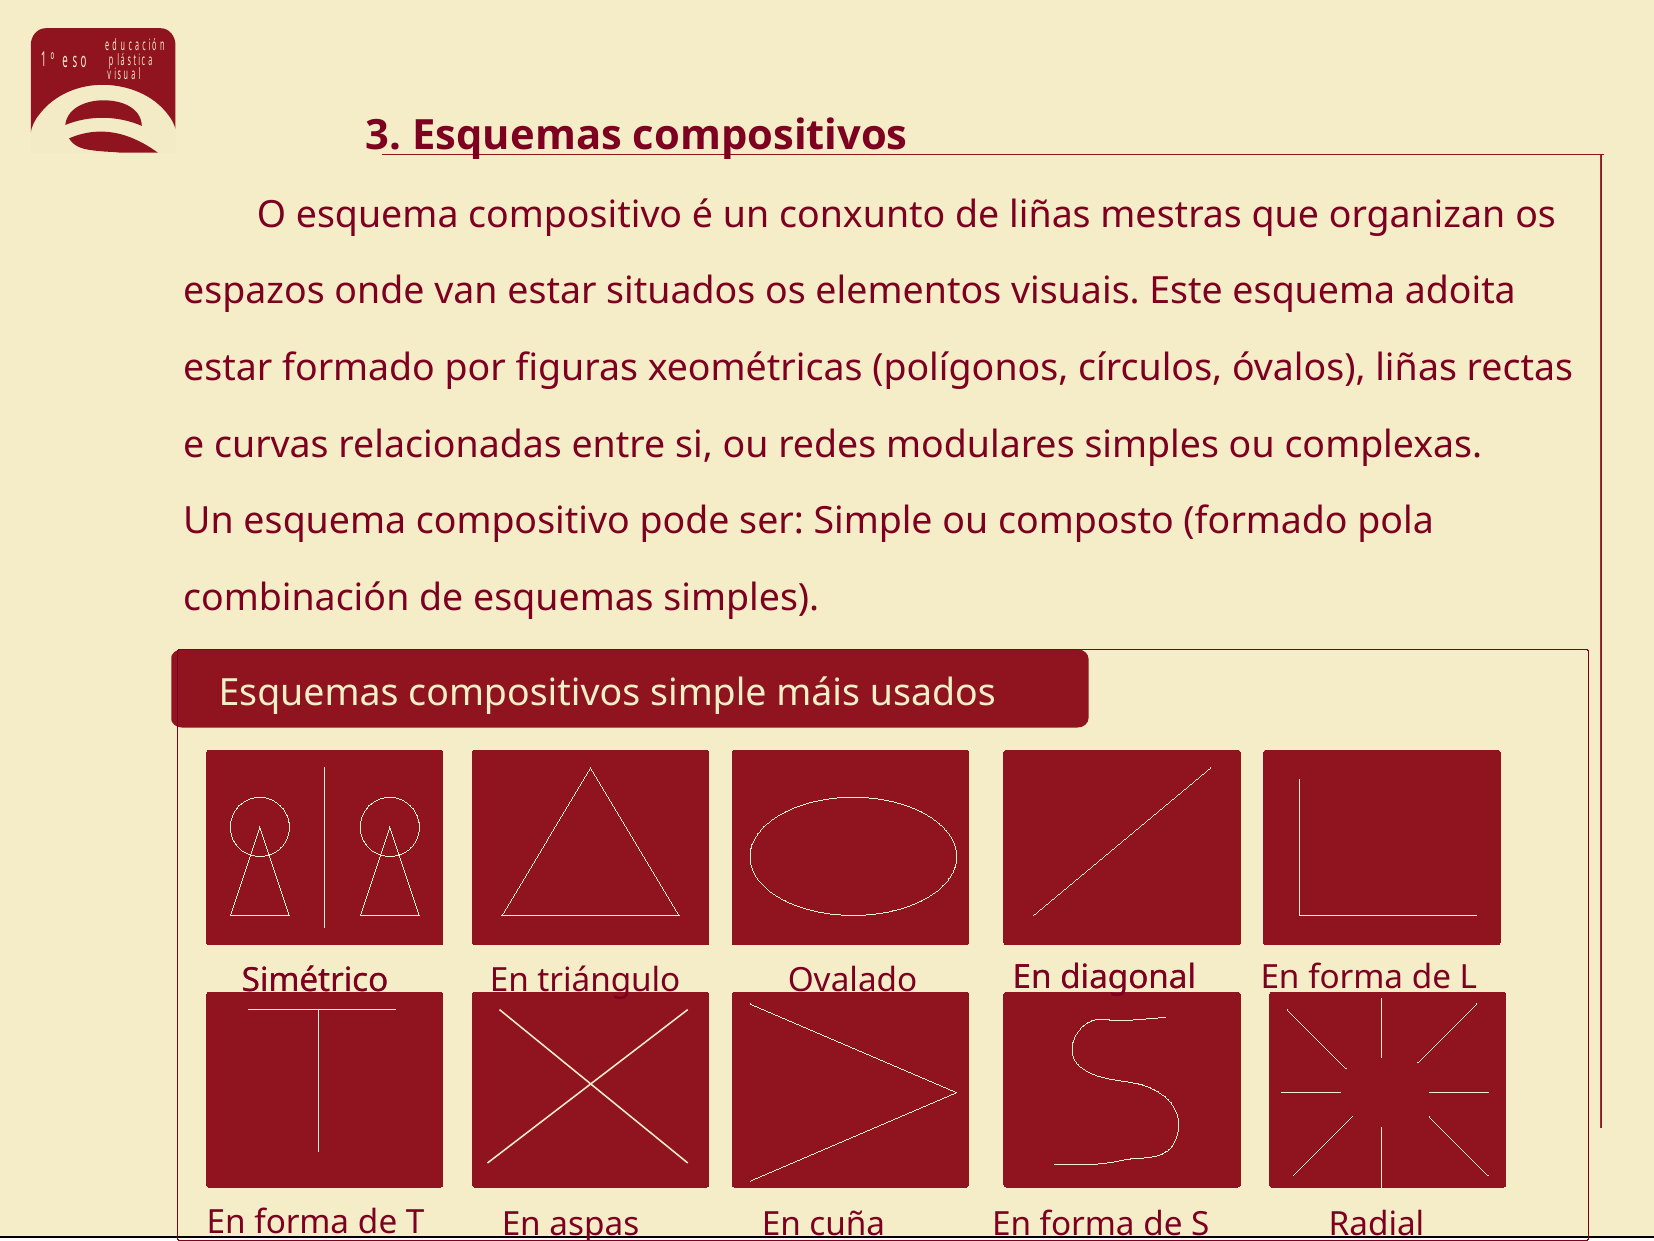

3. Esquemas compositivos
	O esquema compositivo é un conxunto de liñas mestras que organizan os espazos onde van estar situados os elementos visuais. Este esquema adoita estar formado por figuras xeométricas (polígonos, círculos, óvalos), liñas rectas e curvas relacionadas entre si, ou redes modulares simples ou complexas.
Un esquema compositivo pode ser: Simple ou composto (formado pola combinación de esquemas simples).
#
Esquemas compositivos simple máis usados
 En diagonal
 En diagonal
 En forma de L
Simétrico
Simétrico
En triángulo
 Ovalado
En forma de T
En aspas
En cuña
En forma de S
Radial